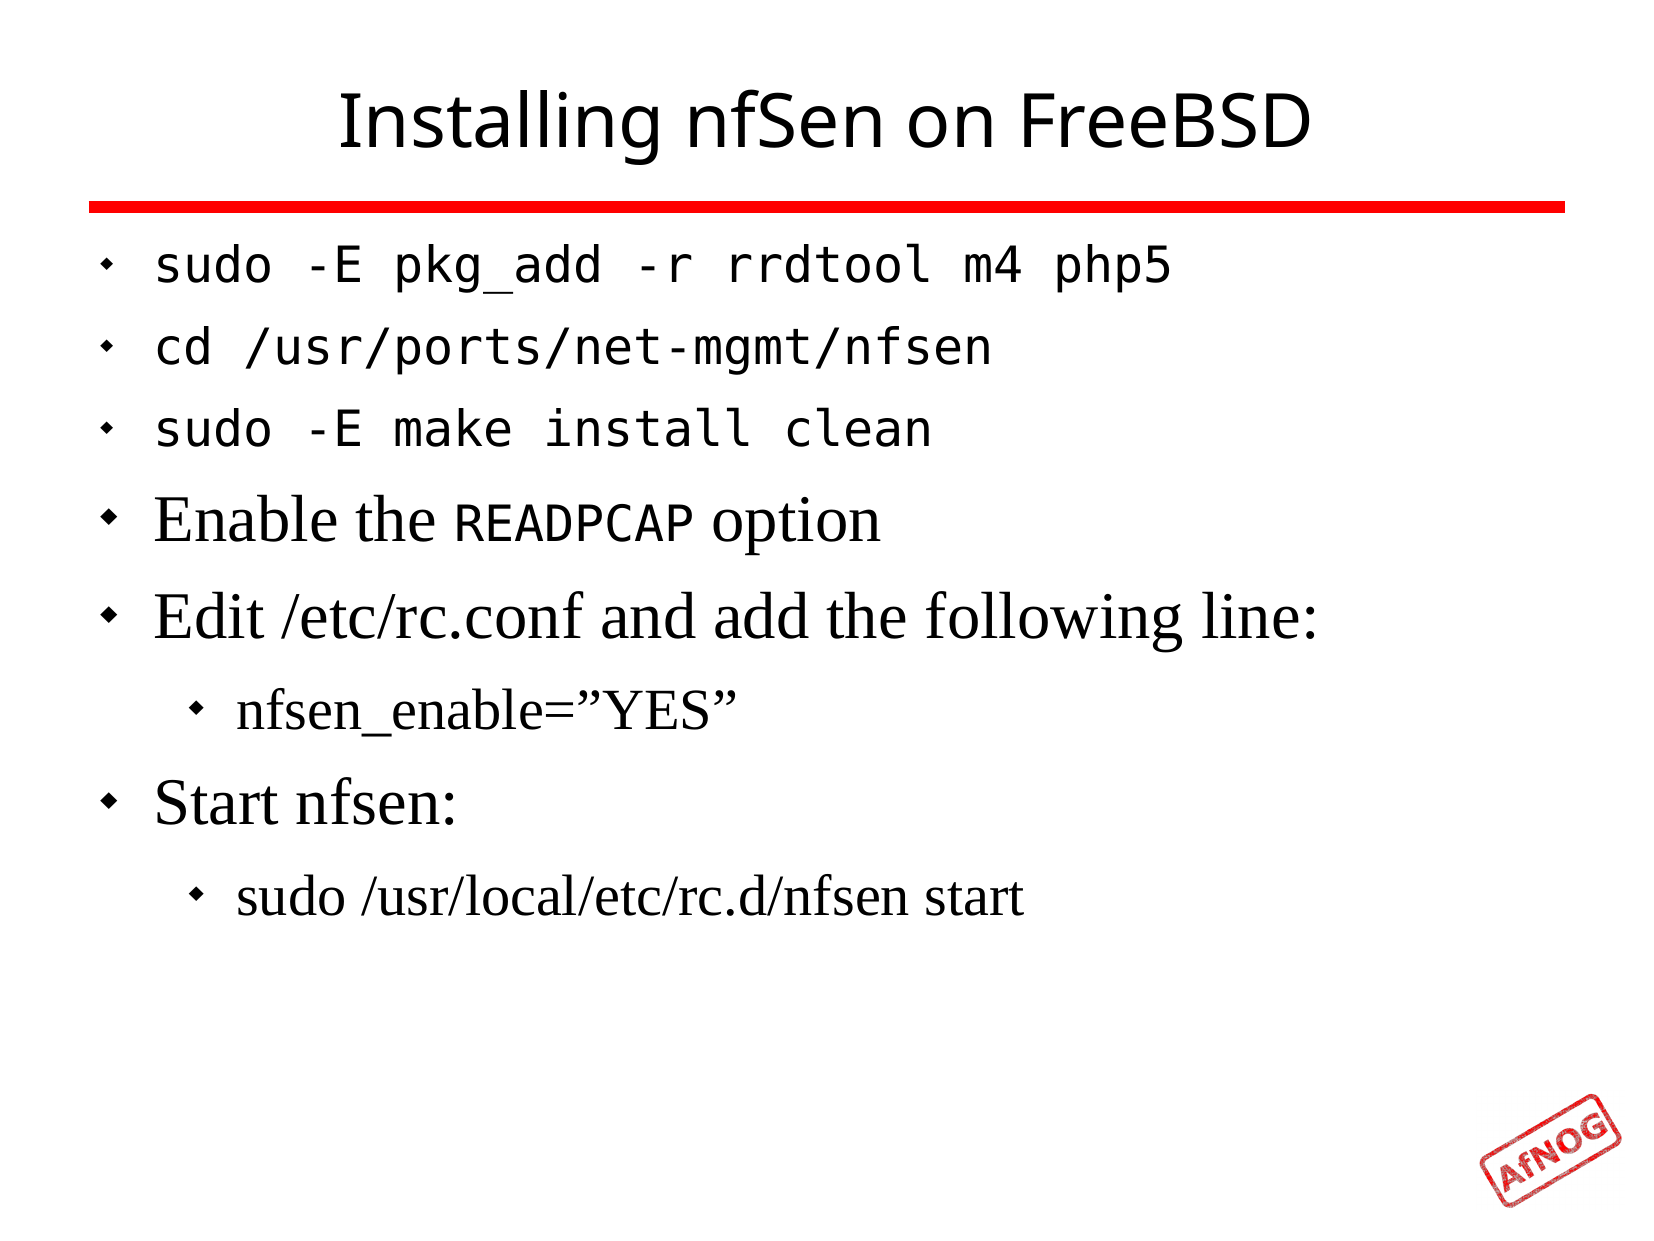

# Installing nfSen on FreeBSD
sudo -E pkg_add -r rrdtool m4 php5
cd /usr/ports/net-mgmt/nfsen
sudo -E make install clean
Enable the READPCAP option
Edit /etc/rc.conf and add the following line:
nfsen_enable=”YES”
Start nfsen:
sudo /usr/local/etc/rc.d/nfsen start